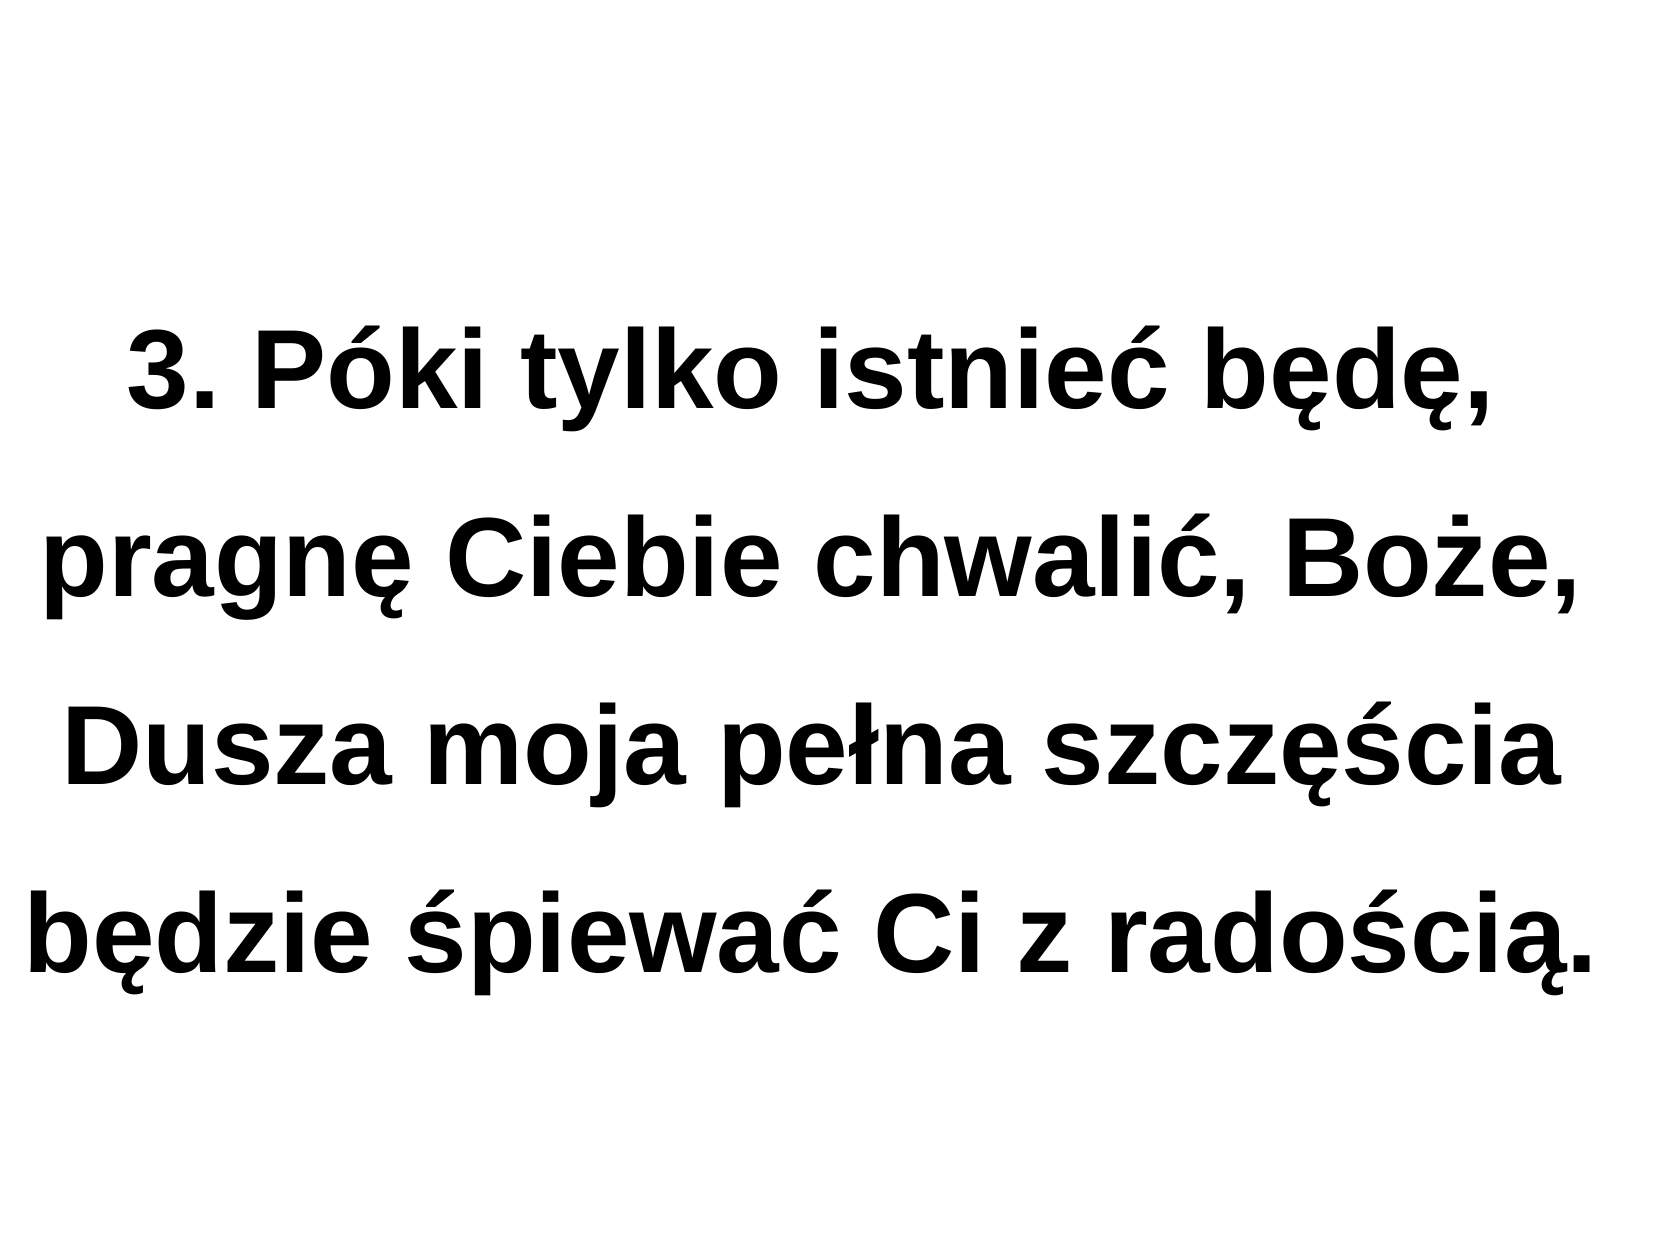

# 3. Póki tylko istnieć będę,
pragnę Ciebie chwalić, Boże,
Dusza moja pełna szczęścia
będzie śpiewać Ci z radością.